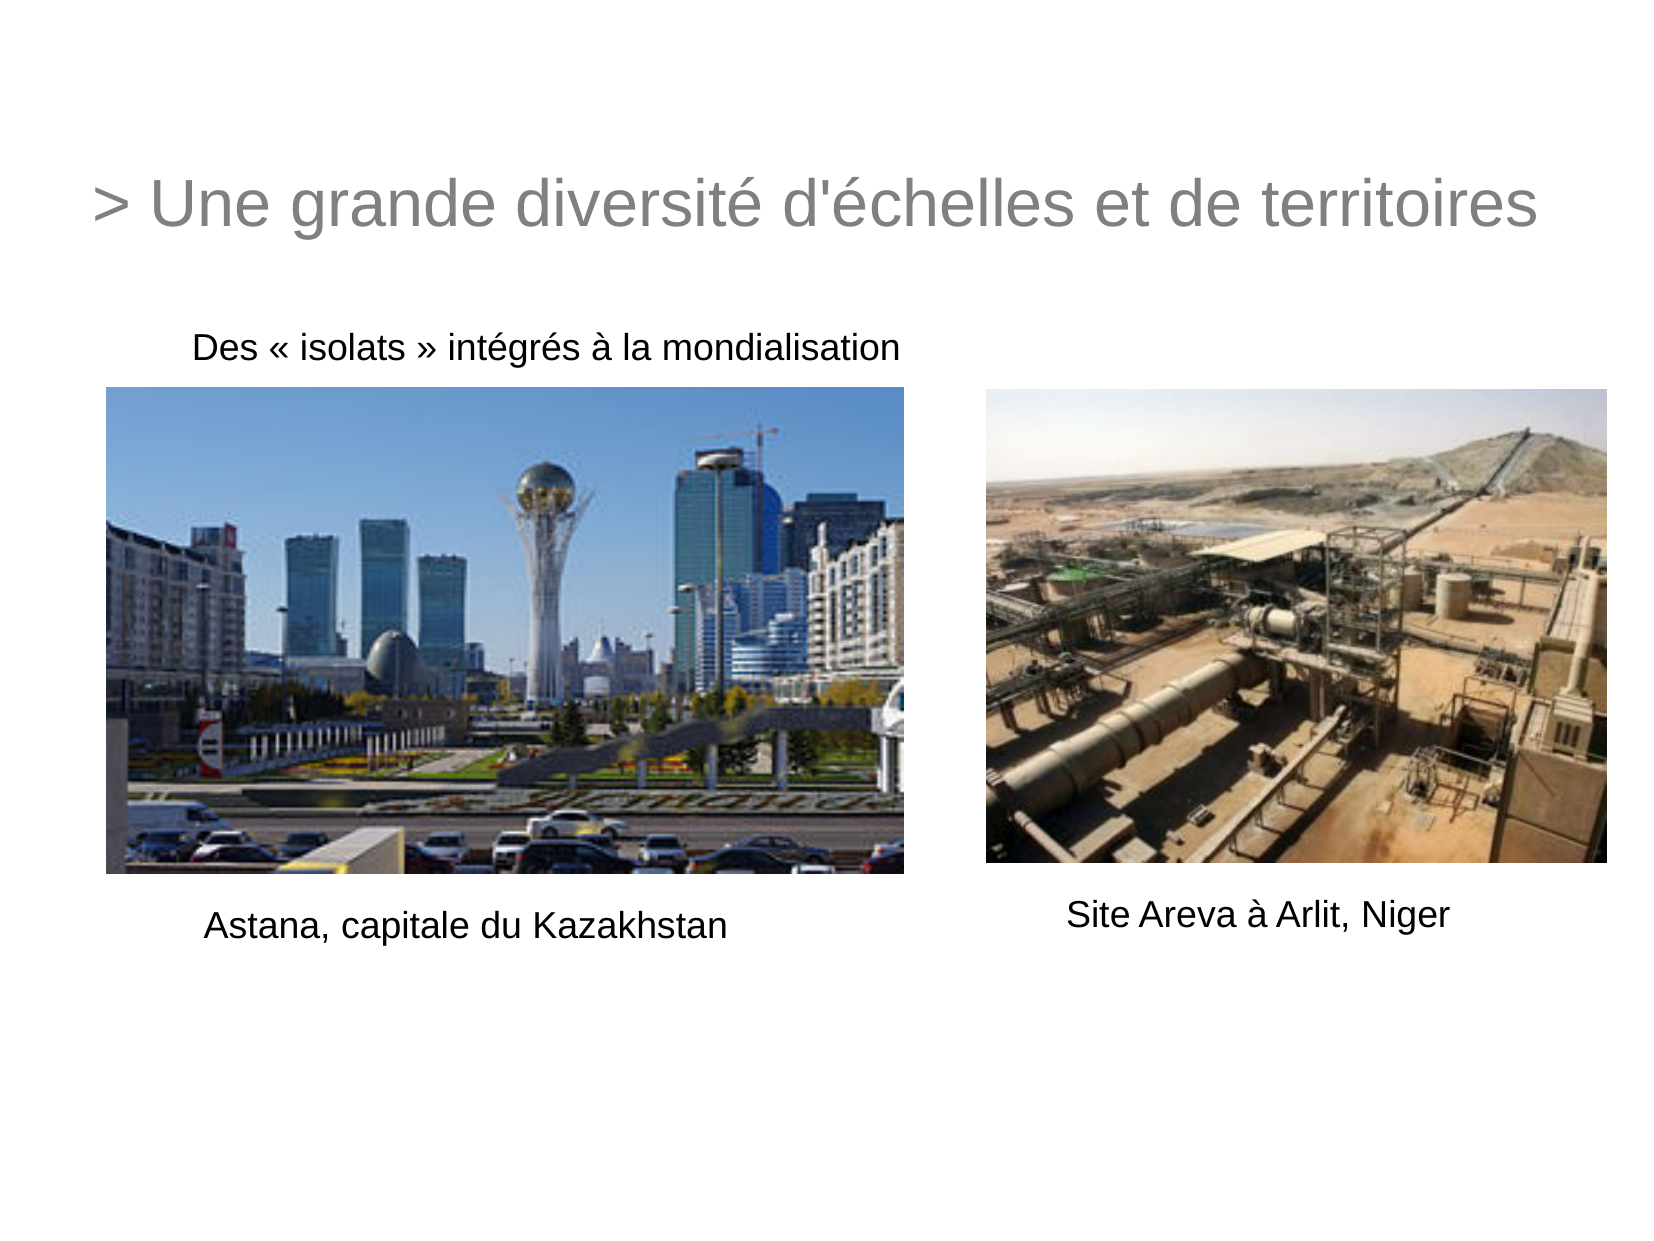

> Une grande diversité d'échelles et de territoires
Des « isolats » intégrés à la mondialisation
Site Areva à Arlit, Niger
Astana, capitale du Kazakhstan